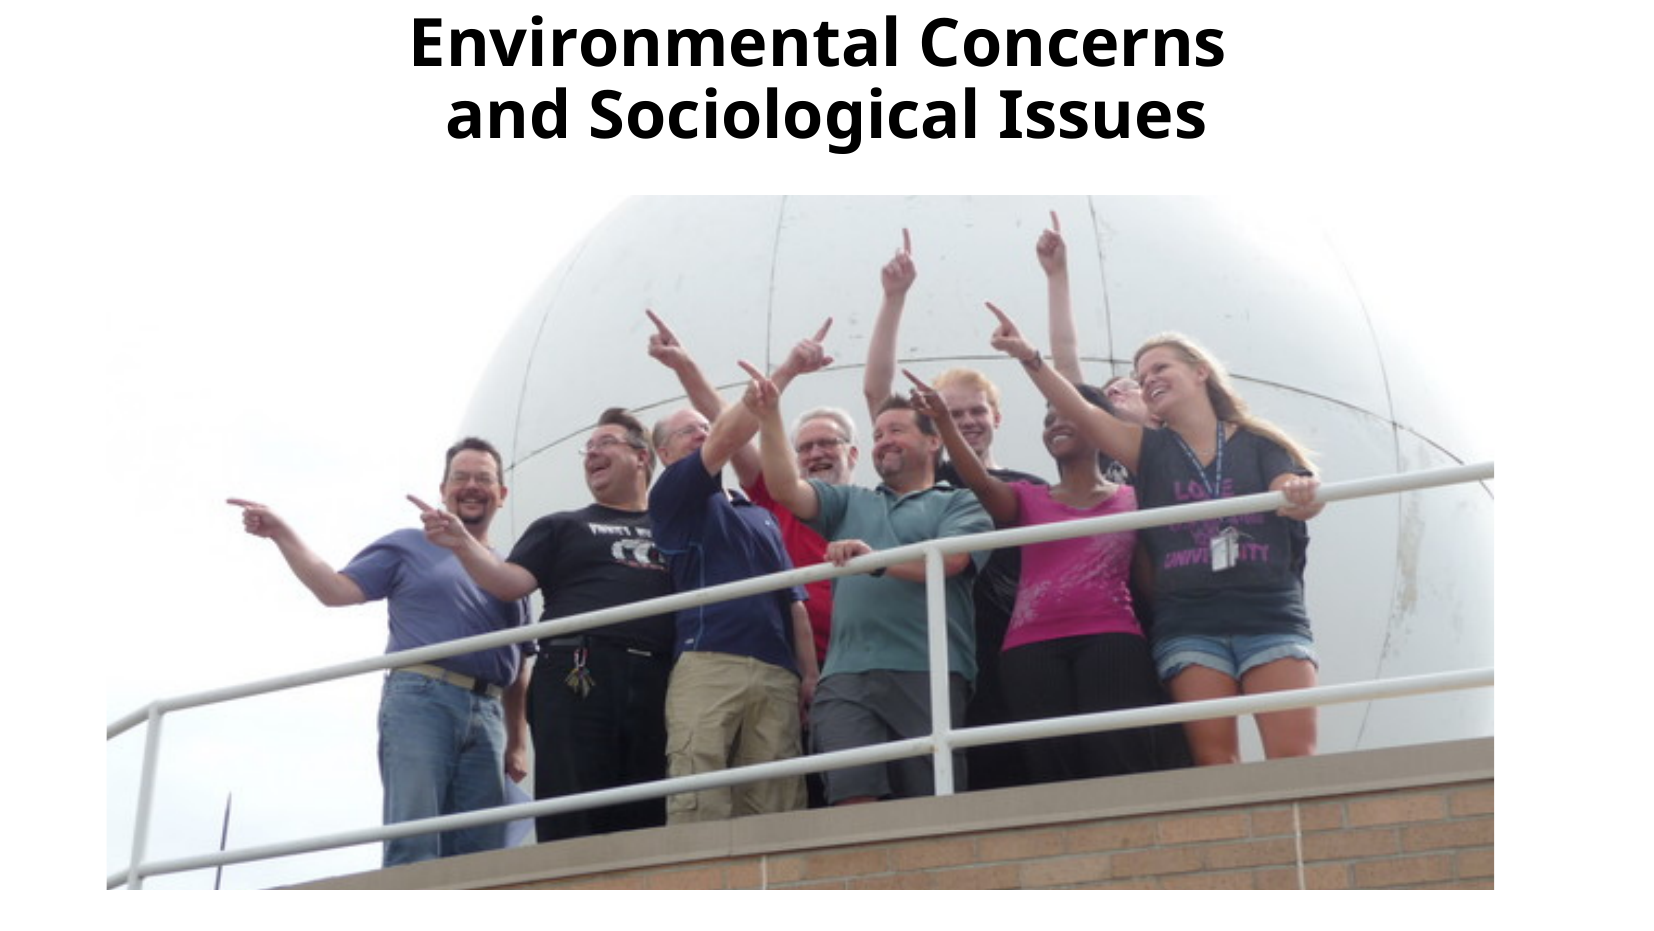

# Environmental Concerns and Sociological Issues
Bloom’s